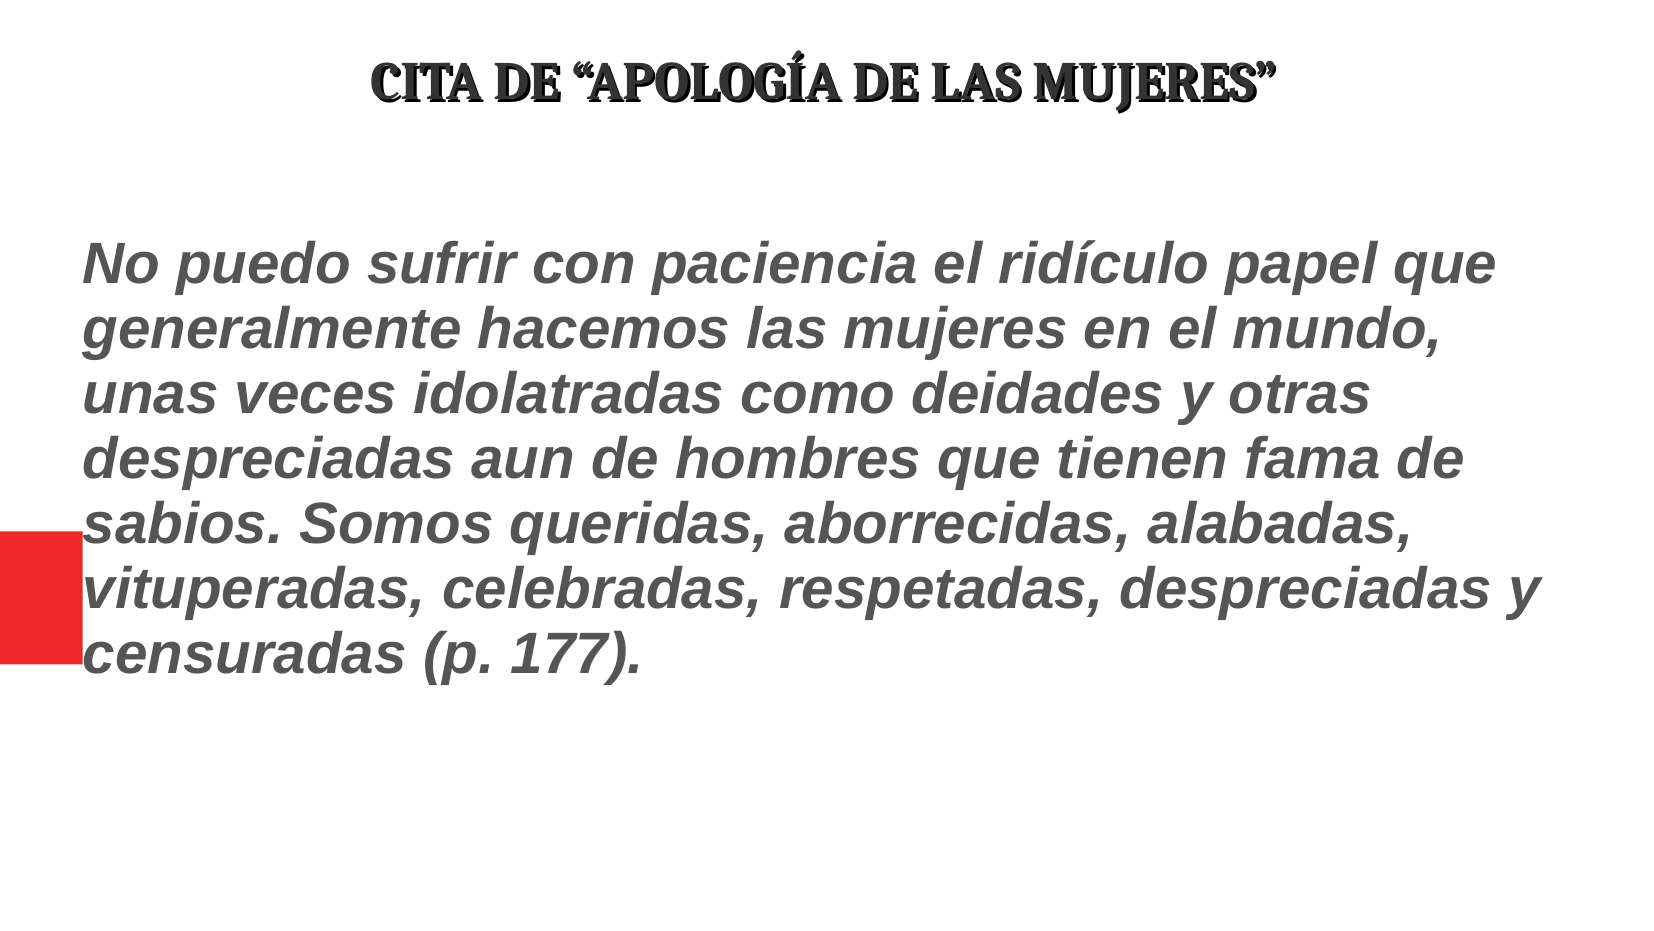

# CITA DE “APOLOGÍA DE LAS MUJERES”
No puedo sufrir con paciencia el ridículo papel que generalmente hacemos las mujeres en el mundo, unas veces idolatradas como deidades y otras despreciadas aun de hombres que tienen fama de sabios. Somos queridas, aborrecidas, alabadas, vituperadas, celebradas, respetadas, despreciadas y censuradas (p. 177).